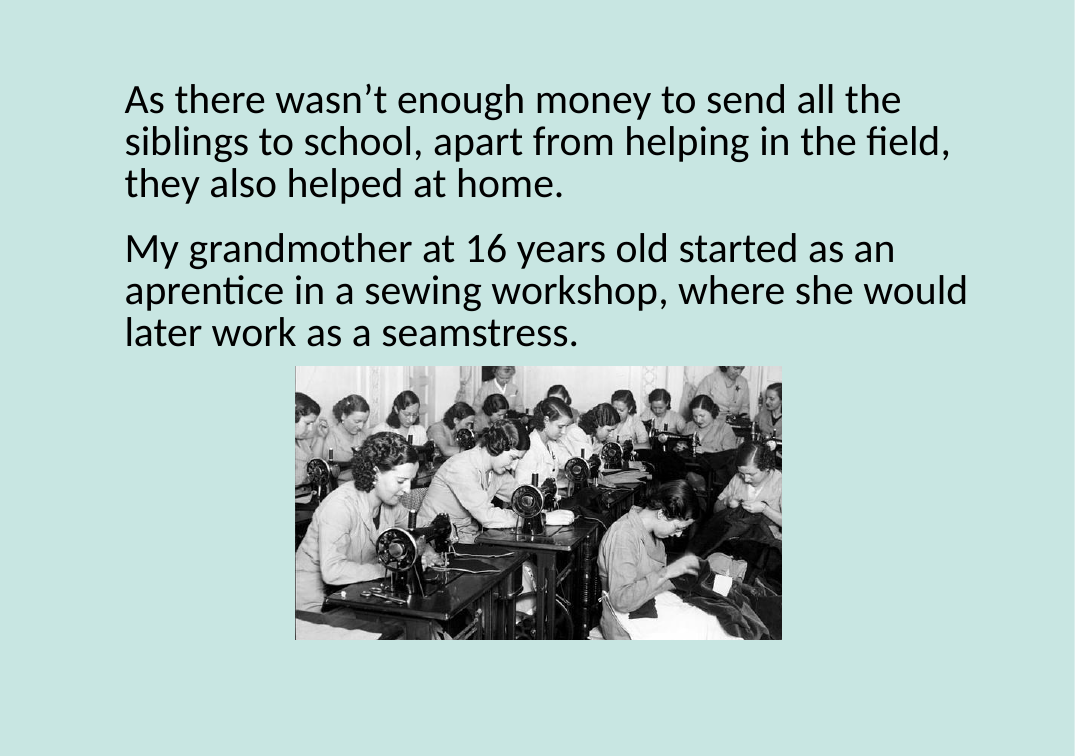

# As there wasn’t enough money to send all the siblings to school, apart from helping in the field, they also helped at home.
My grandmother at 16 years old started as an aprentice in a sewing workshop, where she would later work as a seamstress.